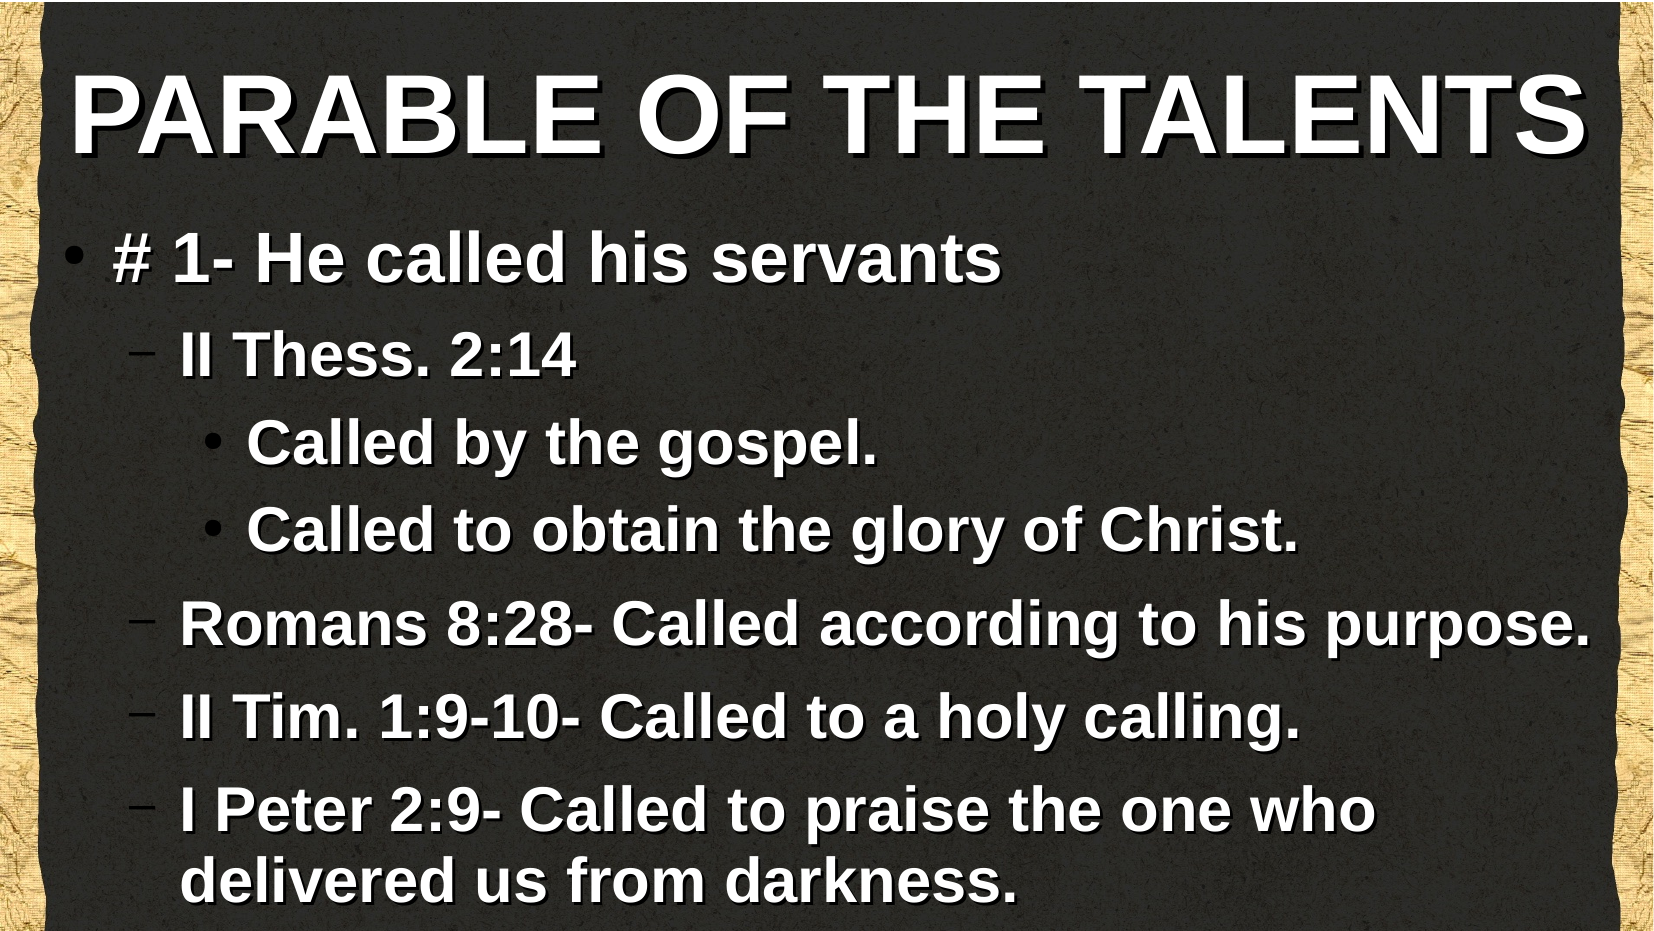

# PARABLE OF THE TALENTS
# 1- He called his servants
II Thess. 2:14
Called by the gospel.
Called to obtain the glory of Christ.
Romans 8:28- Called according to his purpose.
II Tim. 1:9-10- Called to a holy calling.
I Peter 2:9- Called to praise the one who delivered us from darkness.